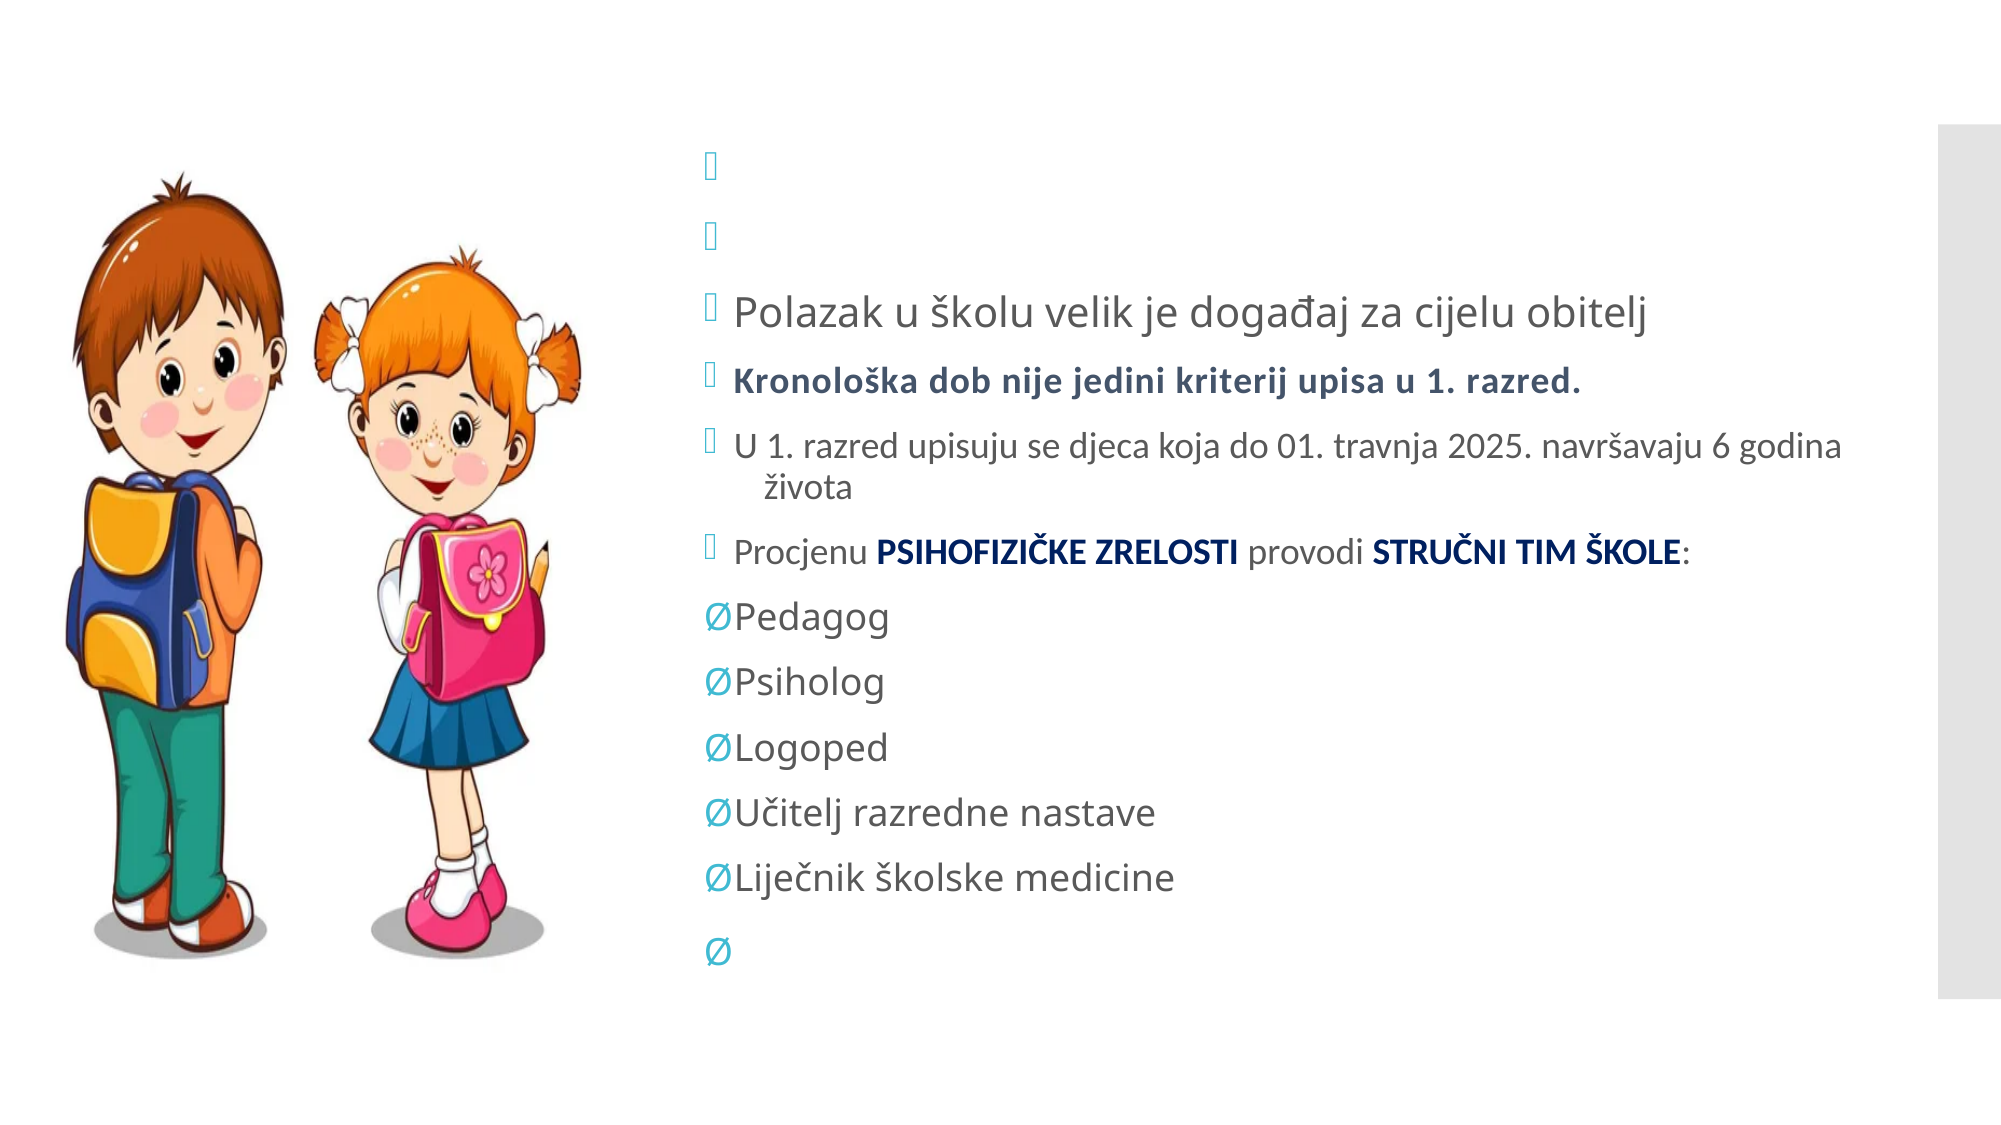

Polazak u školu velik je događaj za cijelu obitelj
Kronološka dob nije jedini kriterij upisa u 1. razred.
U 1. razred upisuju se djeca koja do 01. travnja 2025. navršavaju 6 godina života
Procjenu PSIHOFIZIČKE ZRELOSTI provodi STRUČNI TIM ŠKOLE:
Pedagog
Psiholog
Logoped
Učitelj razredne nastave
Liječnik školske medicine
#